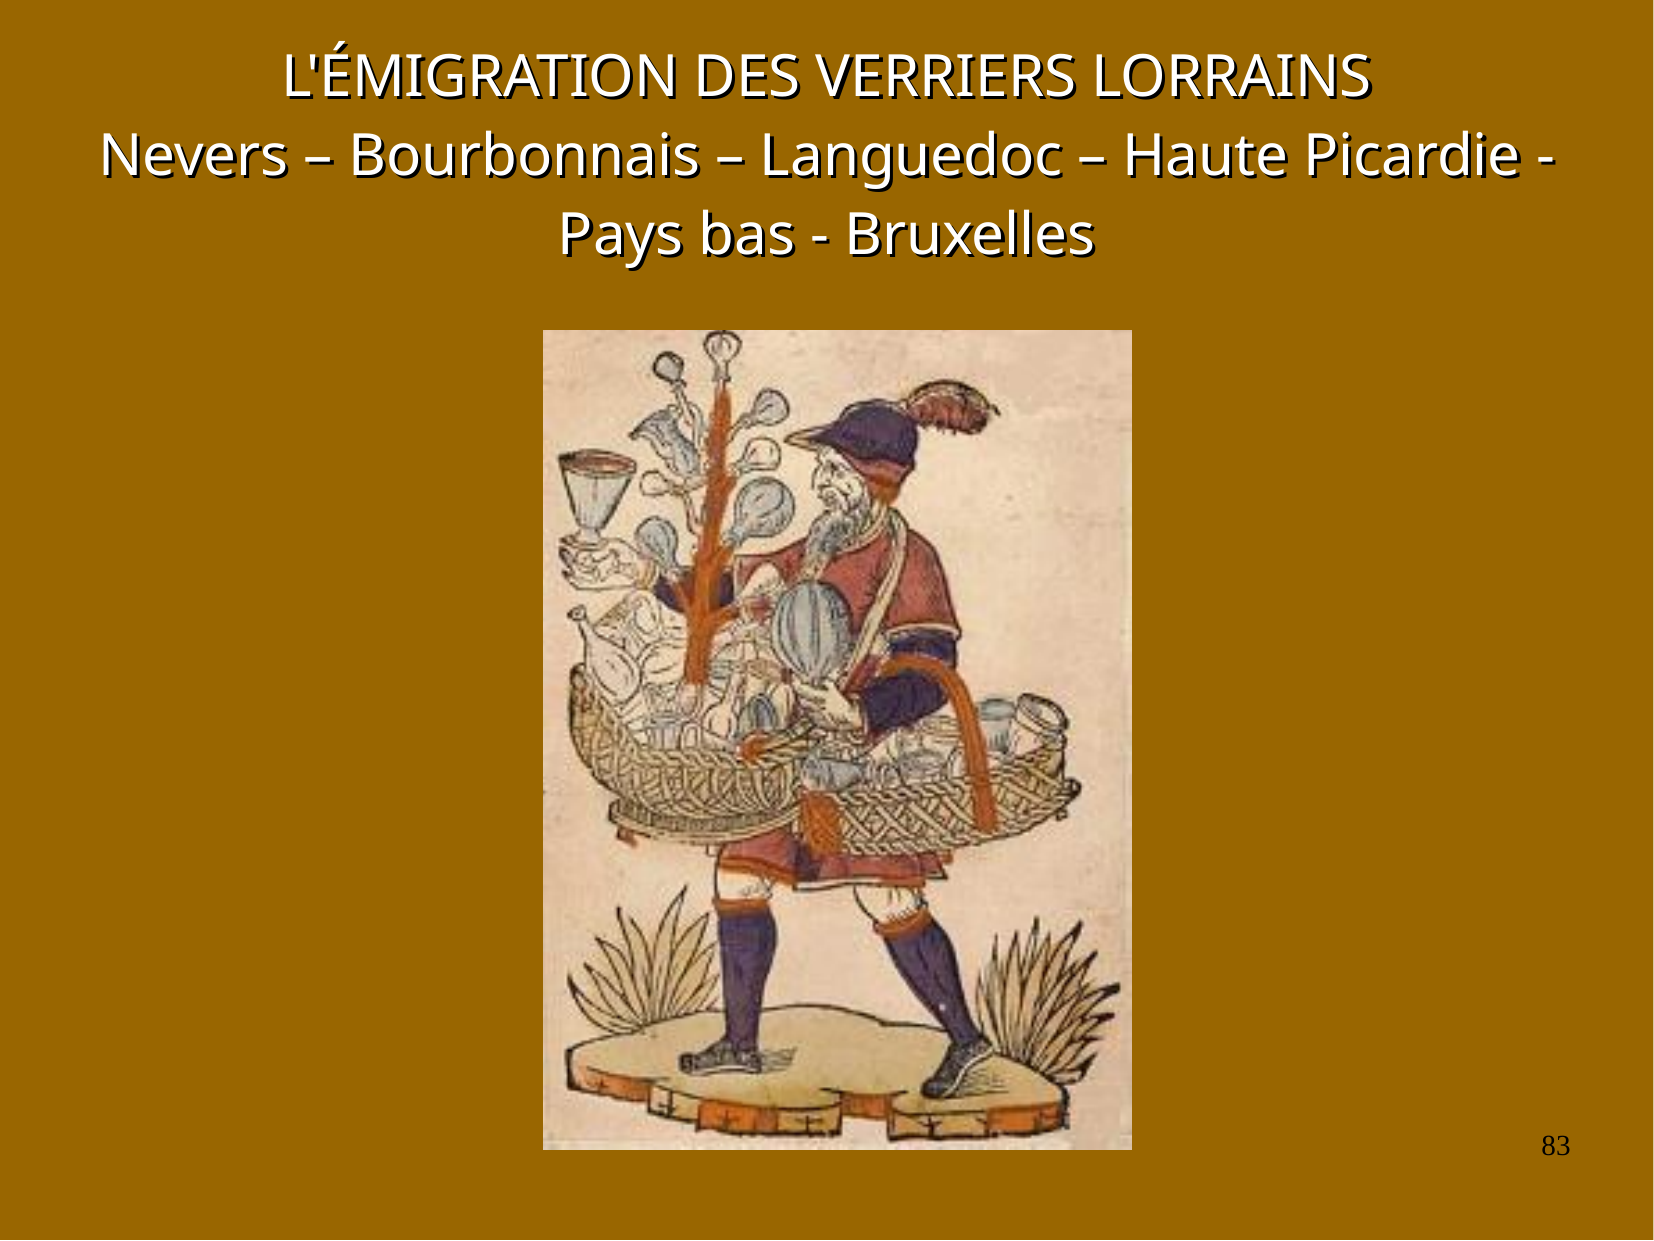

# L'ÉMIGRATION DES VERRIERS LORRAINS Nevers – Bourbonnais – Languedoc – Haute Picardie - Pays bas - Bruxelles
83